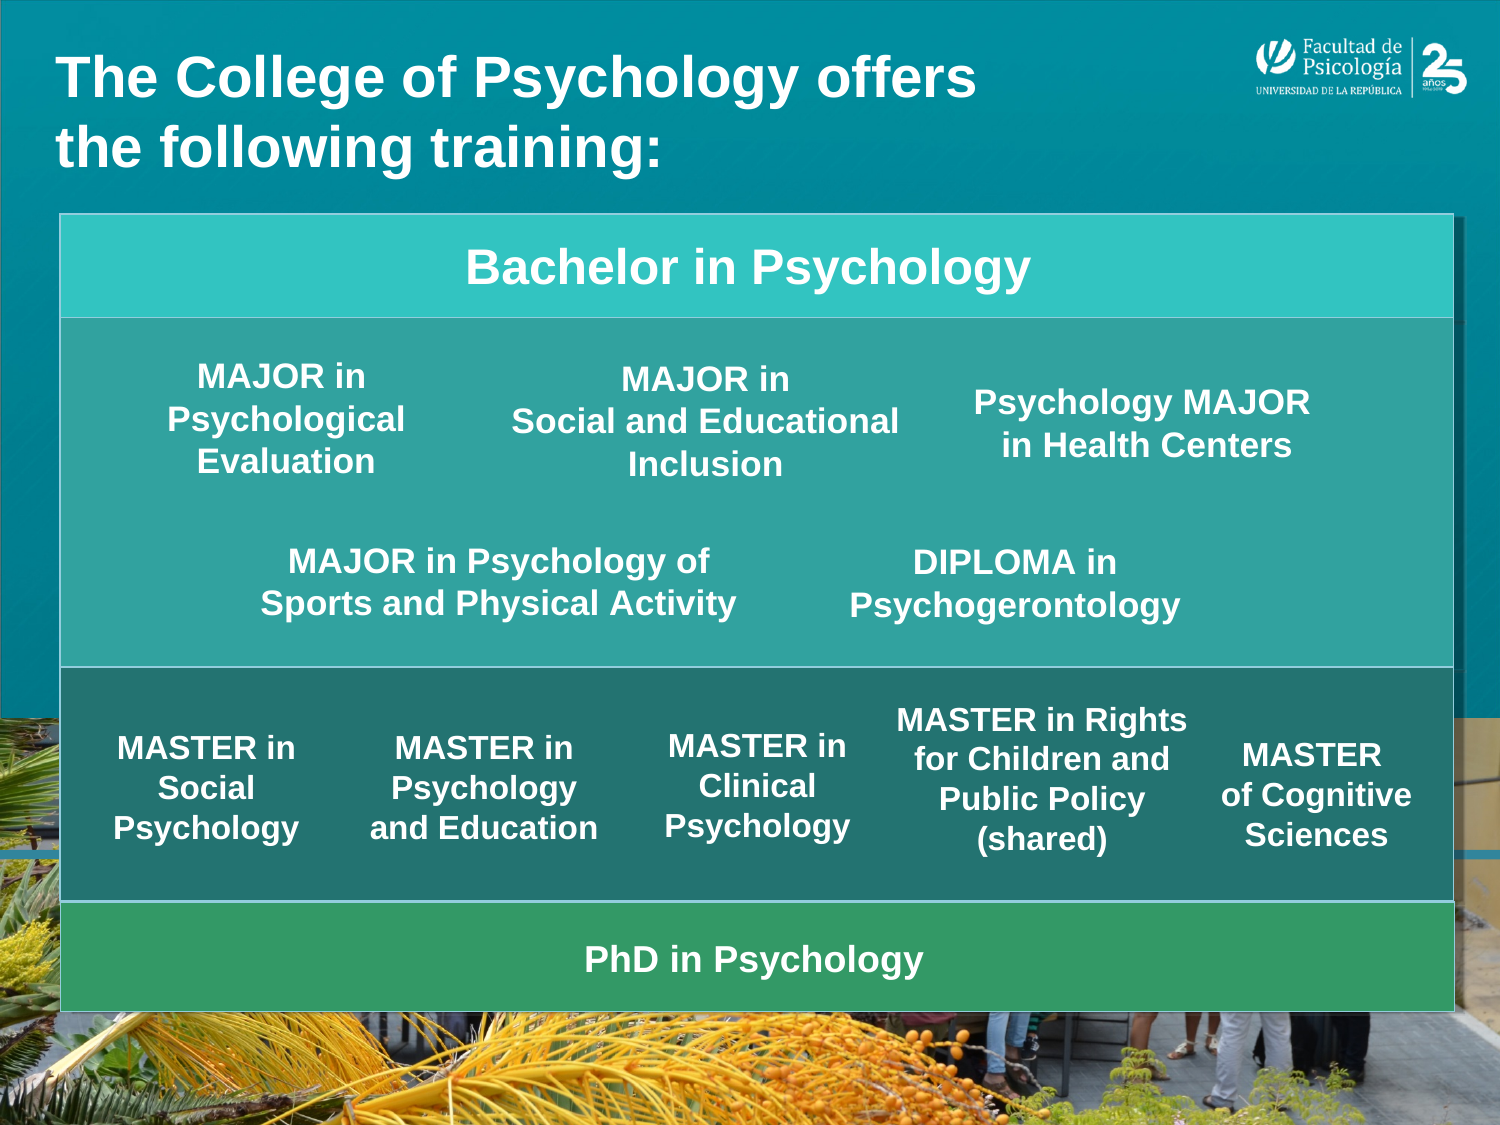

The College of Psychology offers the following training:
Bachelor in Psychology
MAJOR in
Psychological Evaluation
MAJOR in
Social and Educational Inclusion
Psychology MAJOR
in Health Centers
MAJOR in Psychology of Sports and Physical Activity
DIPLOMA in Psychogerontology
MASTER in Rights for Children and Public Policy (shared)
MASTER in Clinical Psychology
MASTER in Social Psychology
MASTER in Psychology and Education
MASTER
of Cognitive Sciences
PhD in Psychology